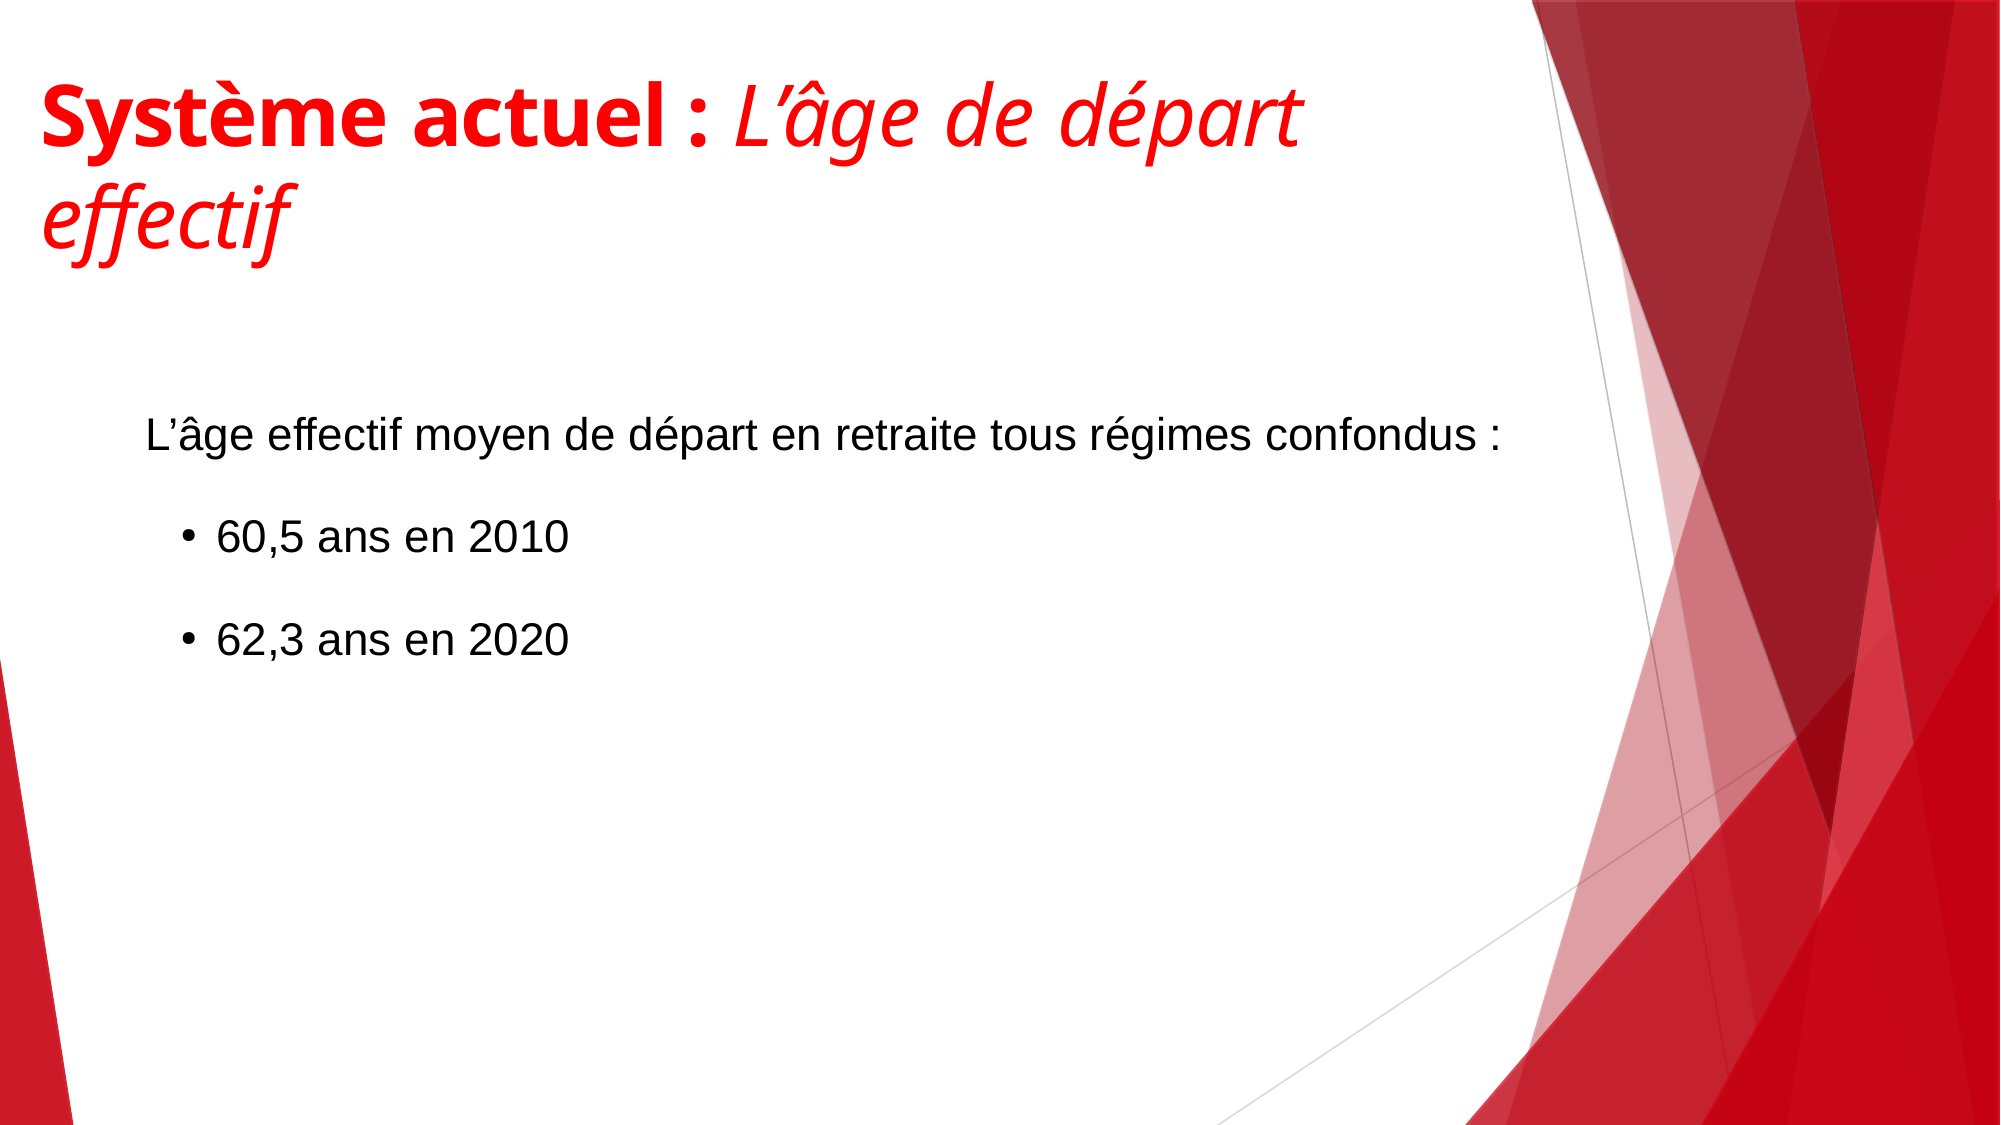

Système actuel : L’âge de départ effectif
L’âge effectif moyen de départ en retraite tous régimes confondus :
60,5 ans en 2010
62,3 ans en 2020